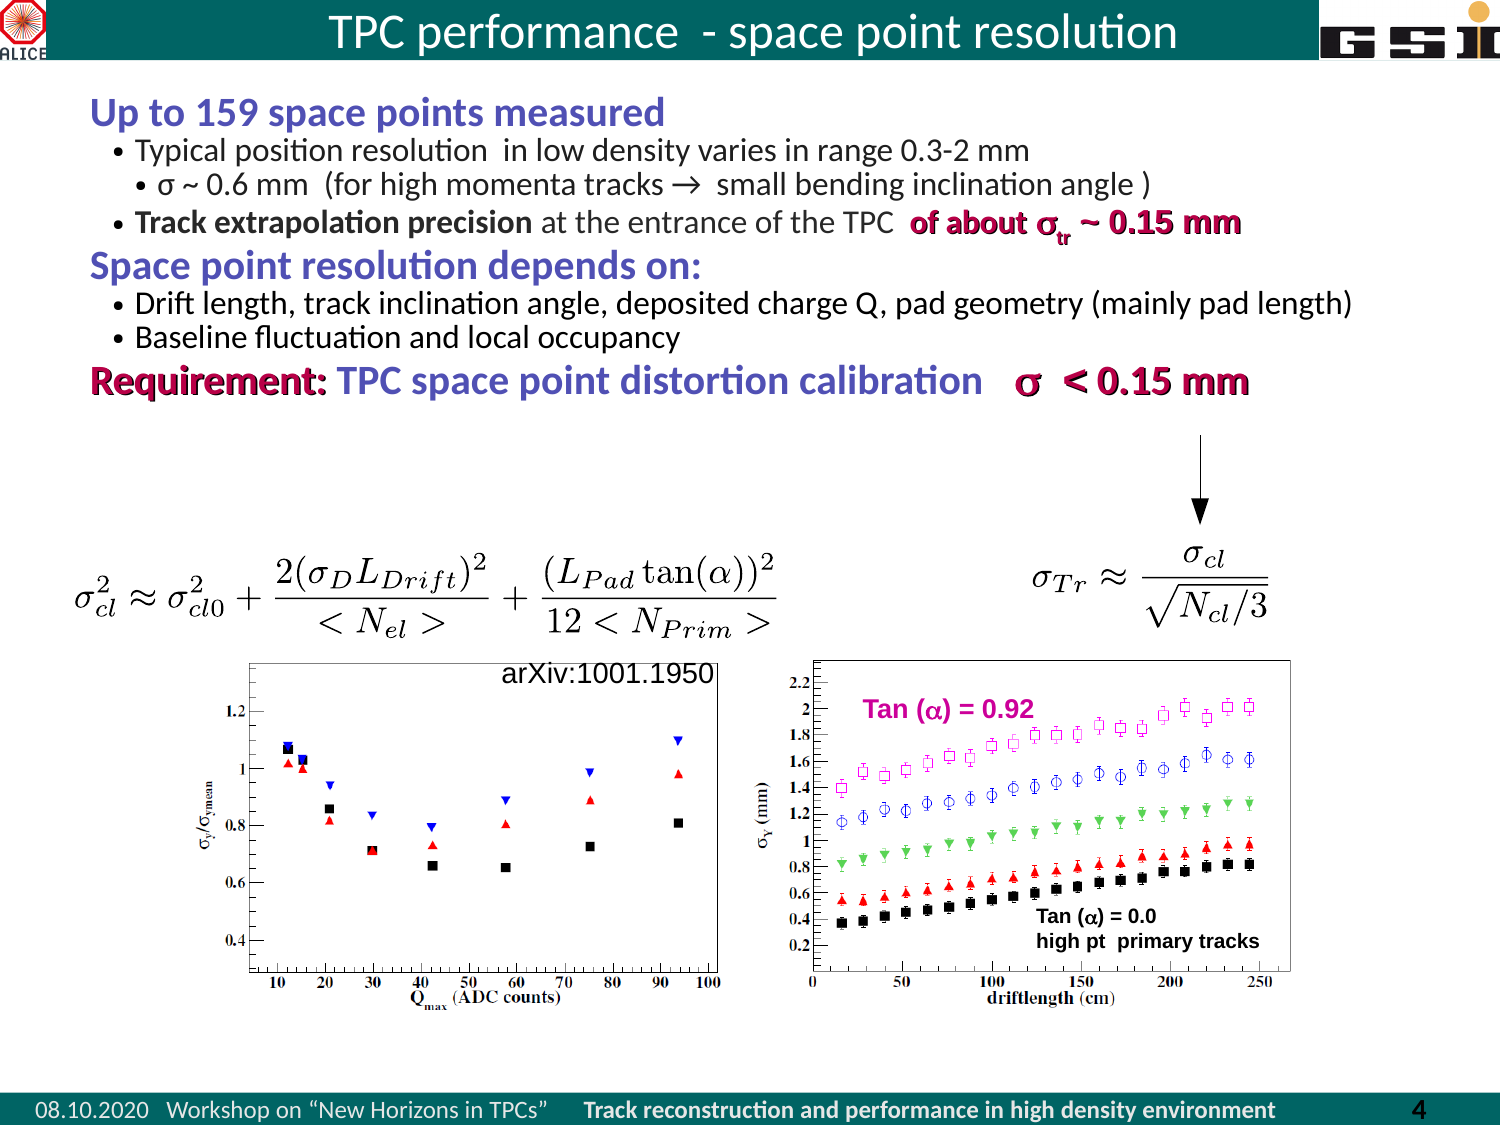

TPC performance - space point resolution
Up to 159 space points measured
Typical position resolution in low density varies in range 0.3-2 mm
σ ~ 0.6 mm (for high momenta tracks → small bending inclination angle )
Track extrapolation precision at the entrance of the TPC of about str ~ 0.15 mm
Space point resolution depends on:
Drift length, track inclination angle, deposited charge Q, pad geometry (mainly pad length)
Baseline fluctuation and local occupancy
Requirement: TPC space point distortion calibration s < 0.15 mm
Tan () = 0.92
Tan () = 0.0
high pt primary tracks
	arXiv:1001.1950